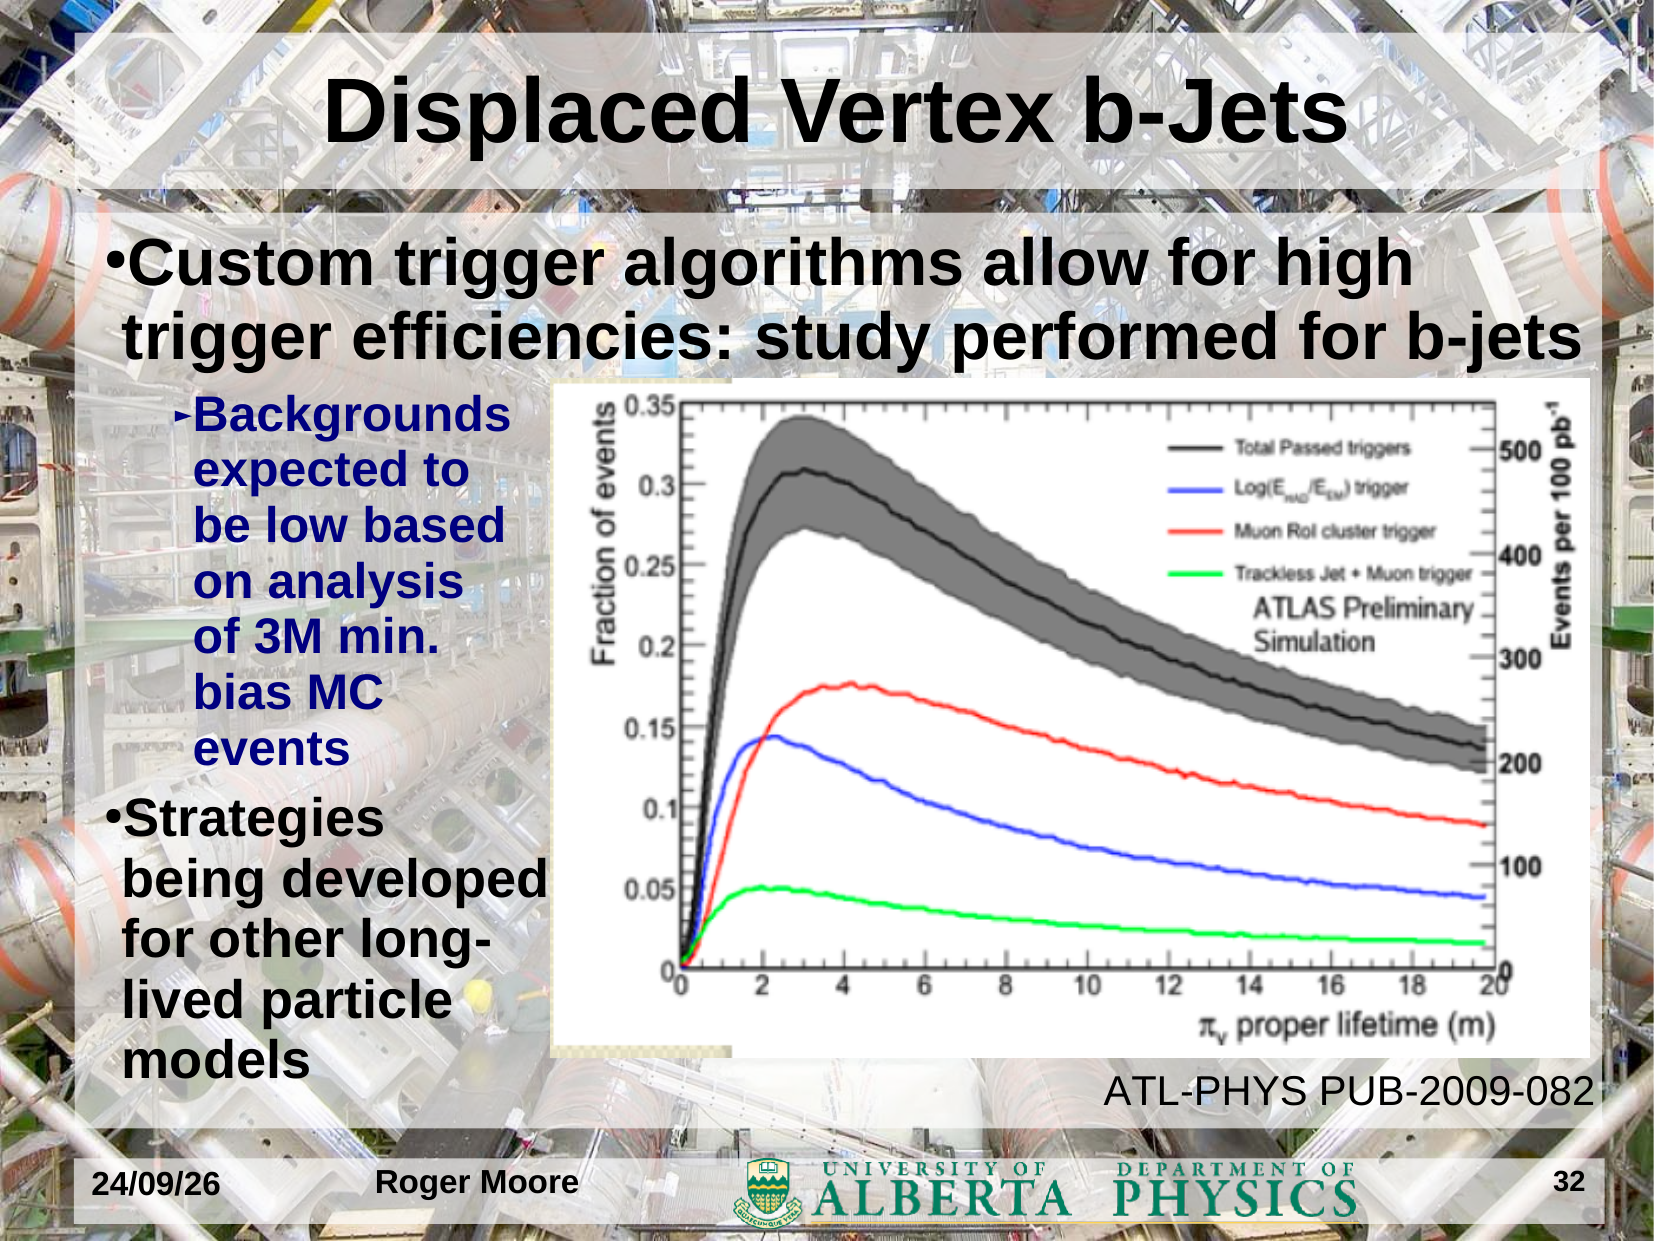

# Displaced Vertex b-Jets
Custom trigger algorithms allow for high trigger efficiencies: study performed for b-jets
Backgrounds
expected to
be low based
on analysis
of 3M min.
bias MC
events
Strategies
being developed
for other long-
lived particle
models
ATL-PHYS PUB-2009-082